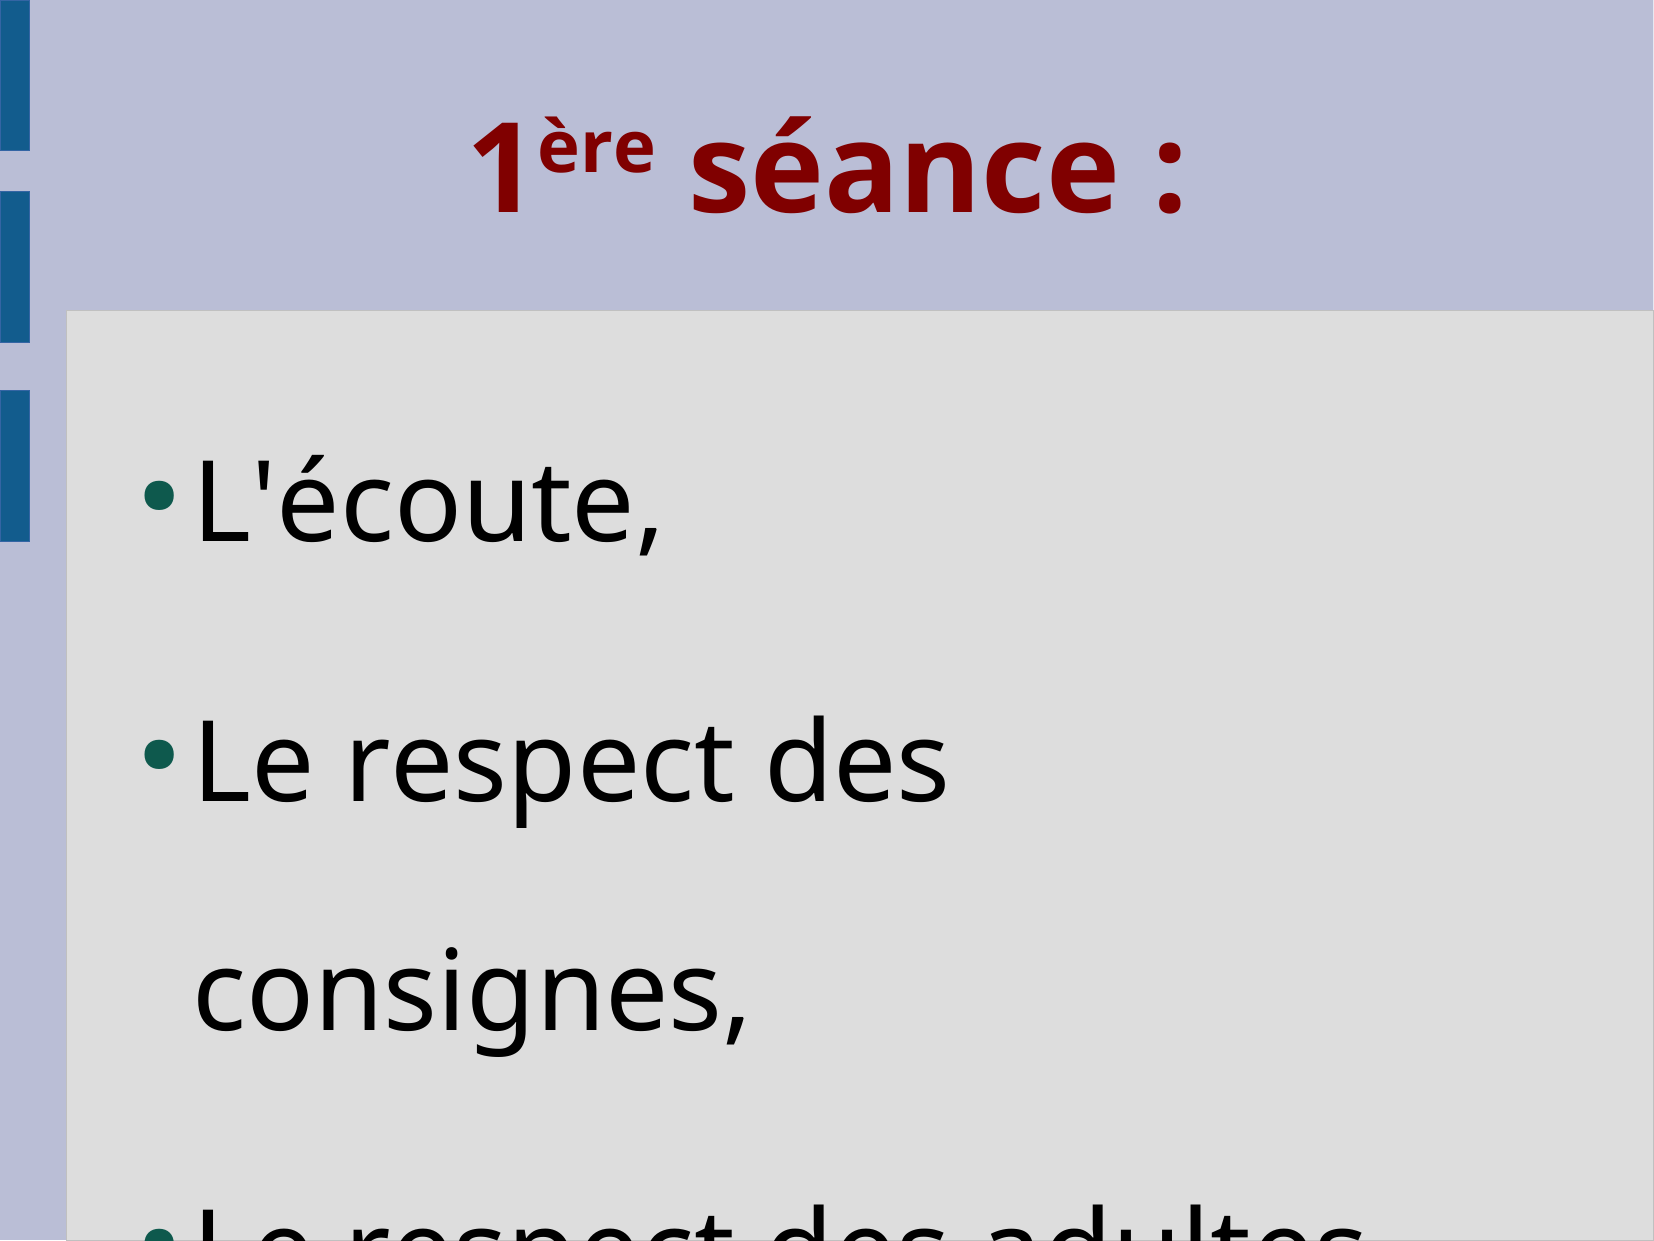

# 1ère séance :
L'écoute,
Le respect des consignes,
Le respect des adultes.